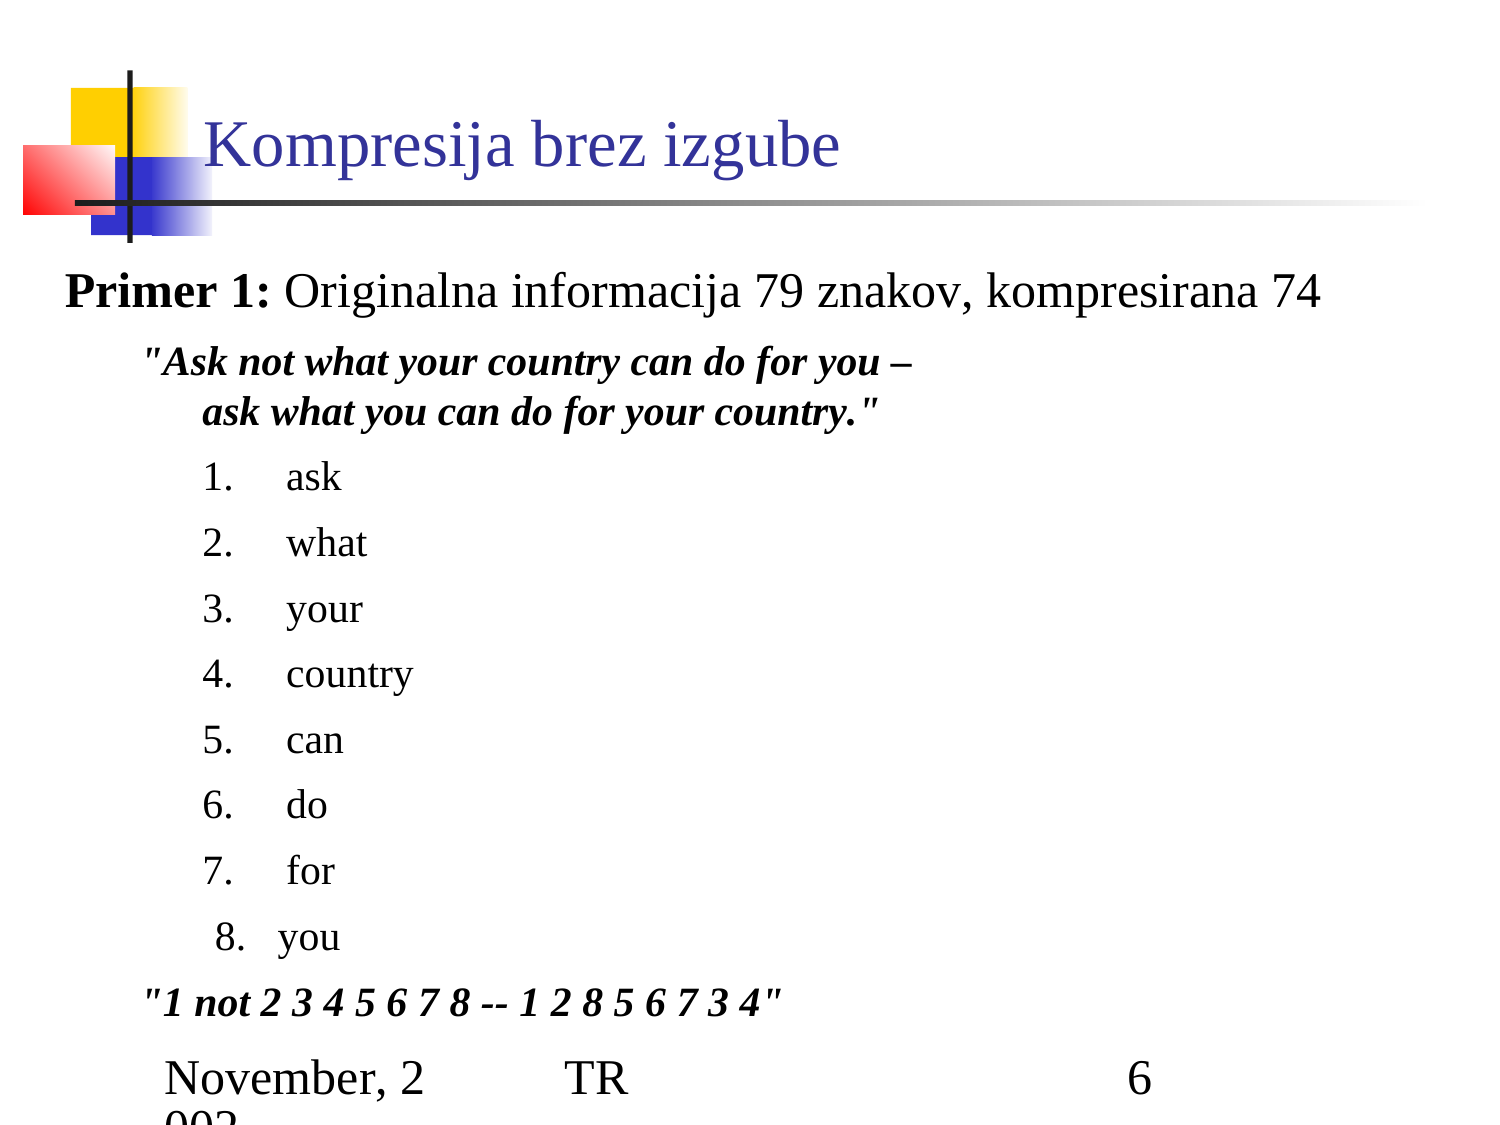

# Kompresija brez izgube
Primer 1: Originalna informacija 79 znakov, kompresirana 74
"Ask not what your country can do for you –
ask what you can do for your country."
	1.     ask
	2.     what
	3.     your
	4.     country
	5.     can
	6.     do
	7.     for
		8. you
"1 not 2 3 4 5 6 7 8 -- 1 2 8 5 6 7 3 4"
November, 2002
TR
6